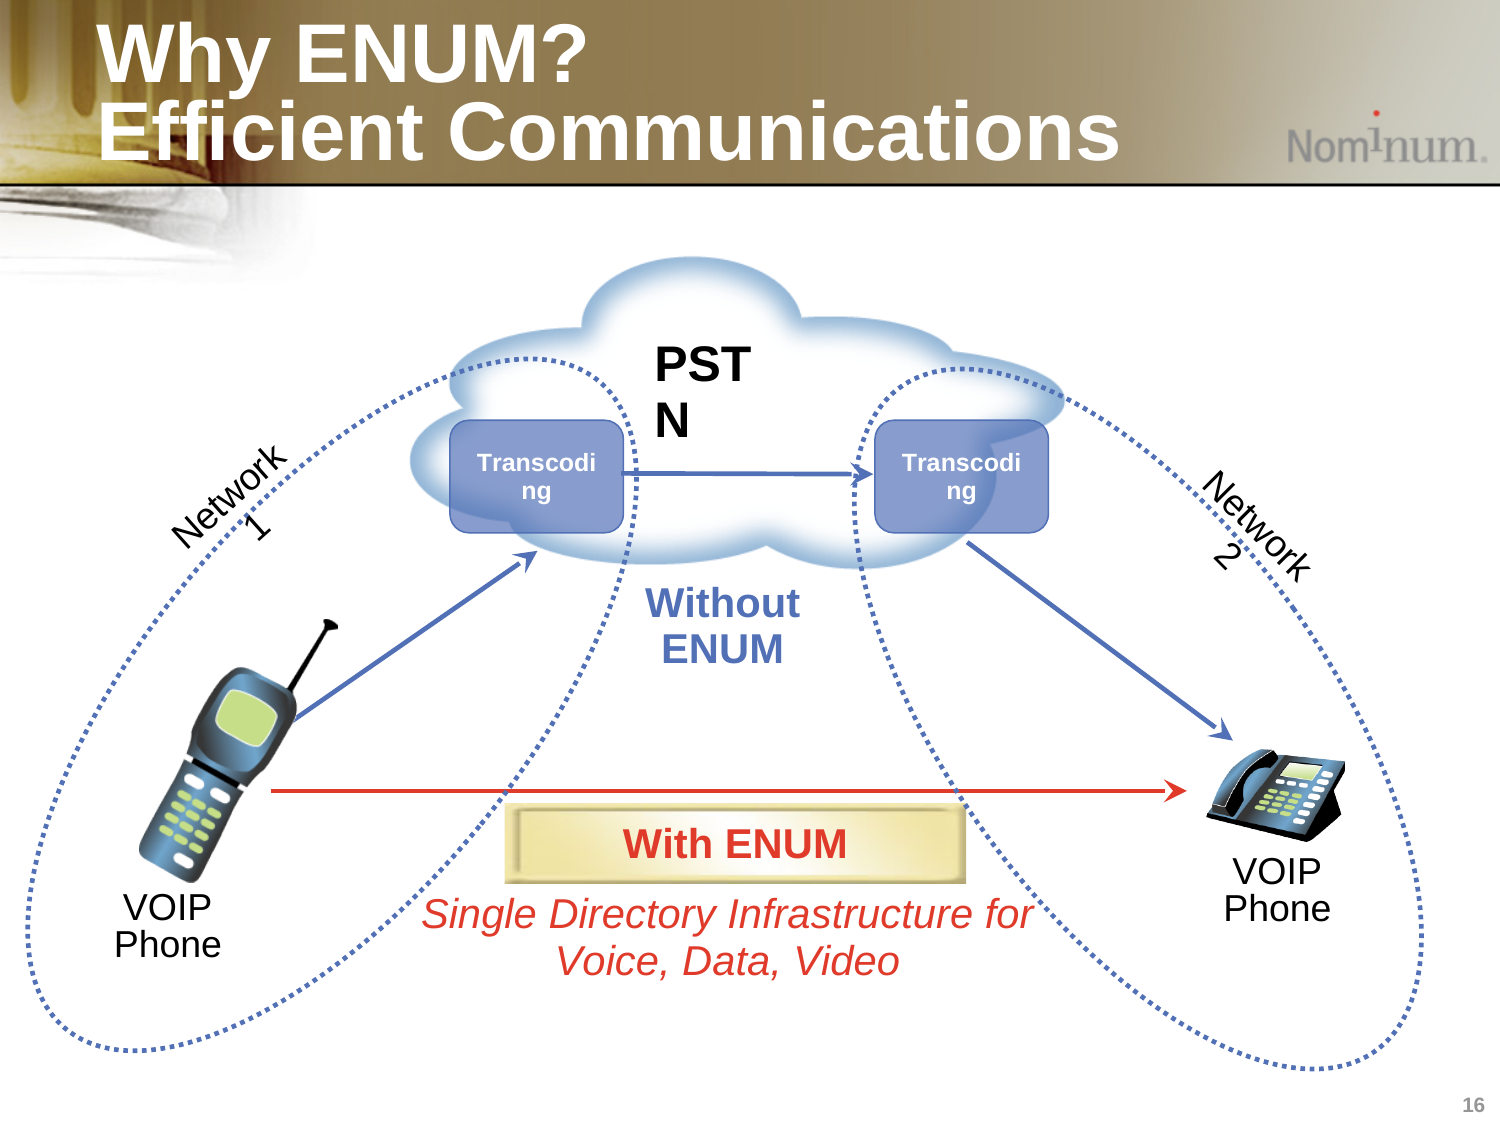

# Why ENUM? Efficient Communications
PSTN
Transcoding
Transcoding
Network 1
Network 2
Without
ENUM
With ENUM
Single Directory Infrastructure for
Voice, Data, Video
VOIP
Phone
VOIP
Phone